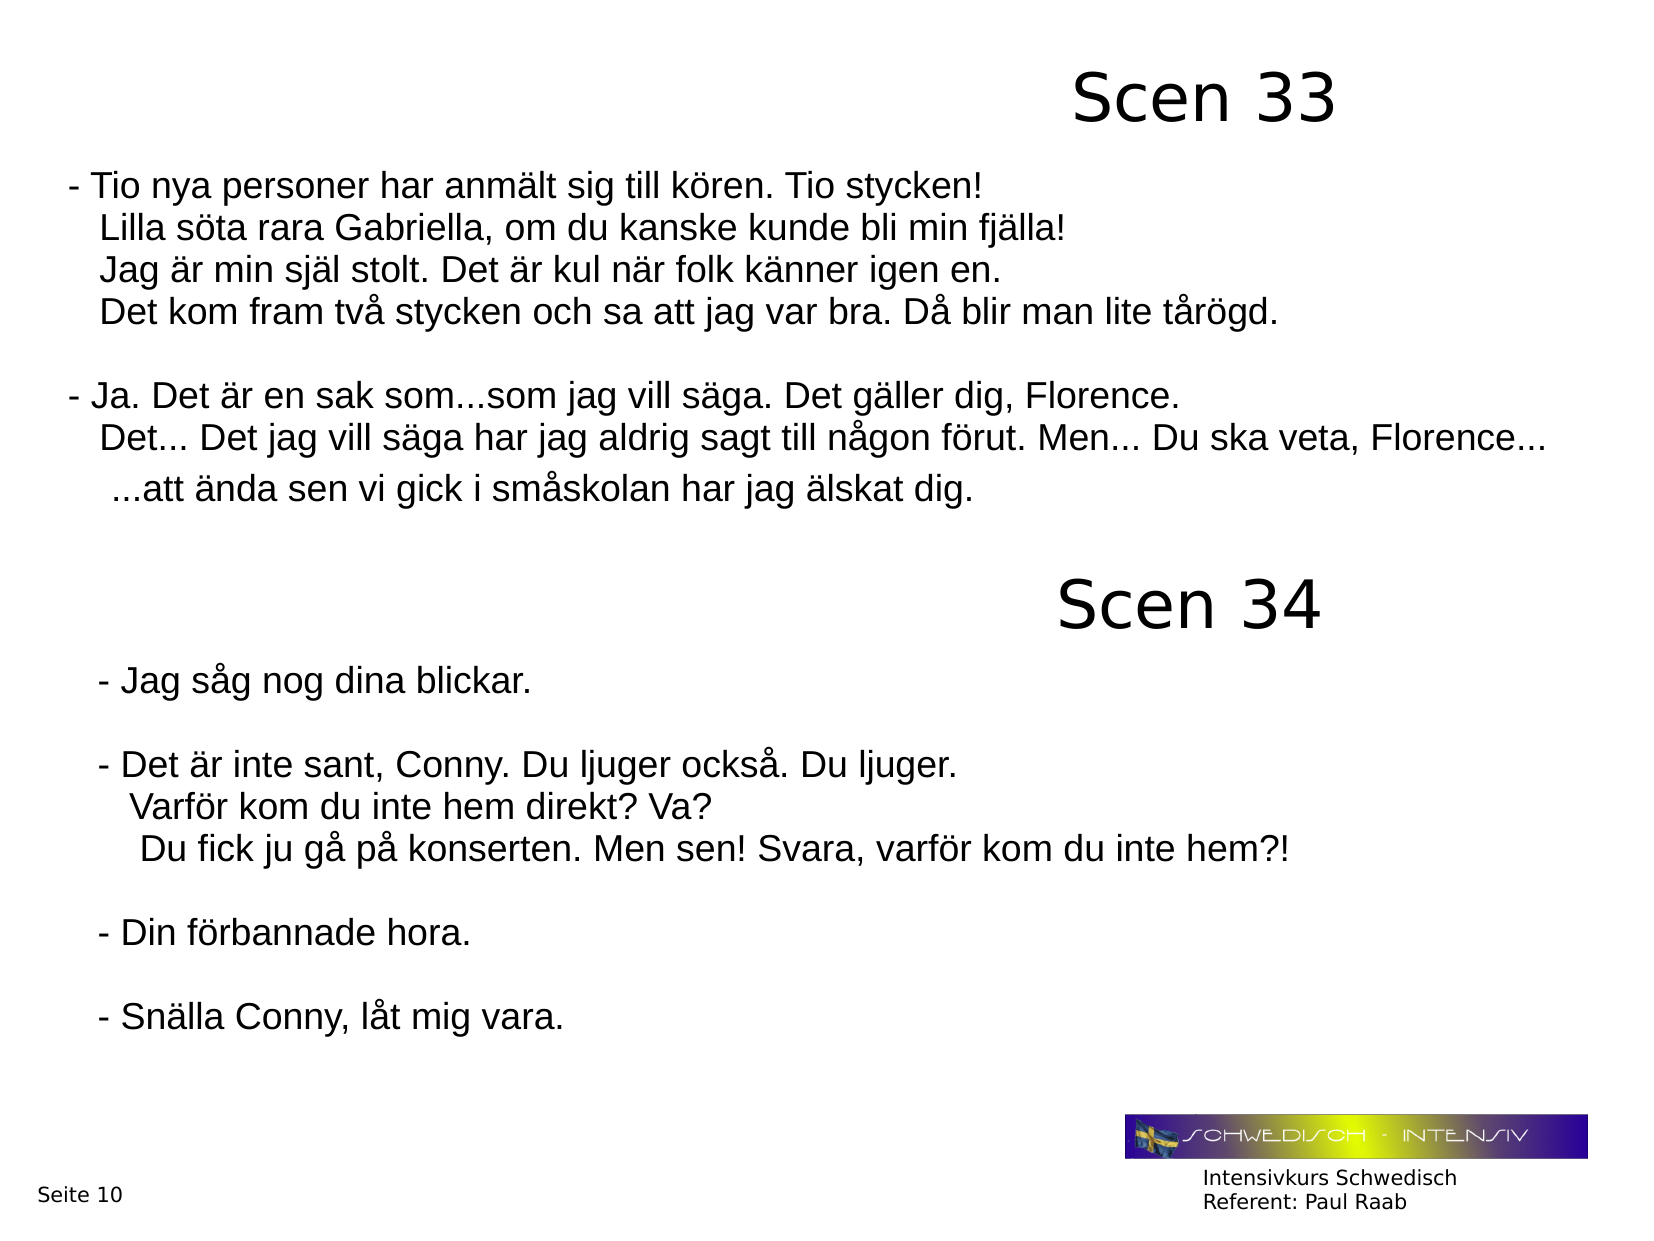

Scen 33
- Tio nya personer har anmält sig till kören. Tio stycken!
 Lilla söta rara Gabriella, om du kanske kunde bli min fjälla!
 Jag är min själ stolt. Det är kul när folk känner igen en.
 Det kom fram två stycken och sa att jag var bra. Då blir man lite tårögd.
- Ja. Det är en sak som...som jag vill säga. Det gäller dig, Florence.
 Det... Det jag vill säga har jag aldrig sagt till någon förut. Men... Du ska veta, Florence...
...att ända sen vi gick i småskolan har jag älskat dig.
 Scen 34
- Jag såg nog dina blickar.
- Det är inte sant, Conny. Du ljuger också. Du ljuger.
 Varför kom du inte hem direkt? Va?
 Du fick ju gå på konserten. Men sen! Svara, varför kom du inte hem?!
- Din förbannade hora.
- Snälla Conny, låt mig vara.